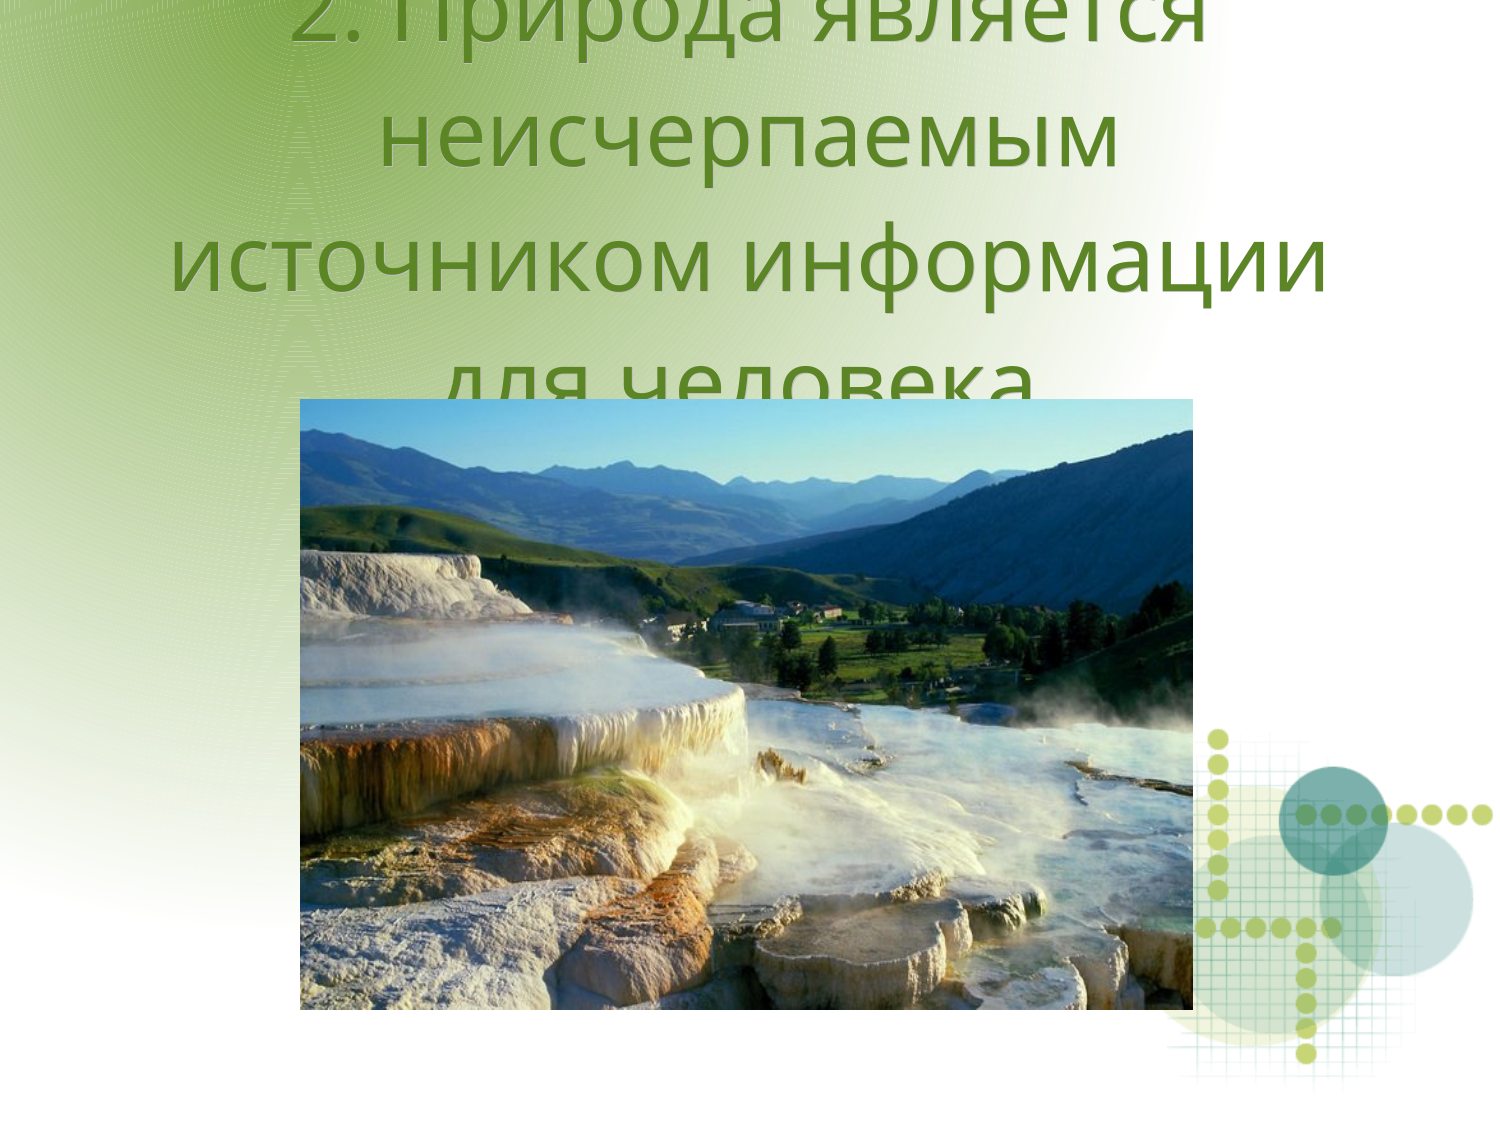

# 2. Природа является неисчерпаемым источником информации для человека.